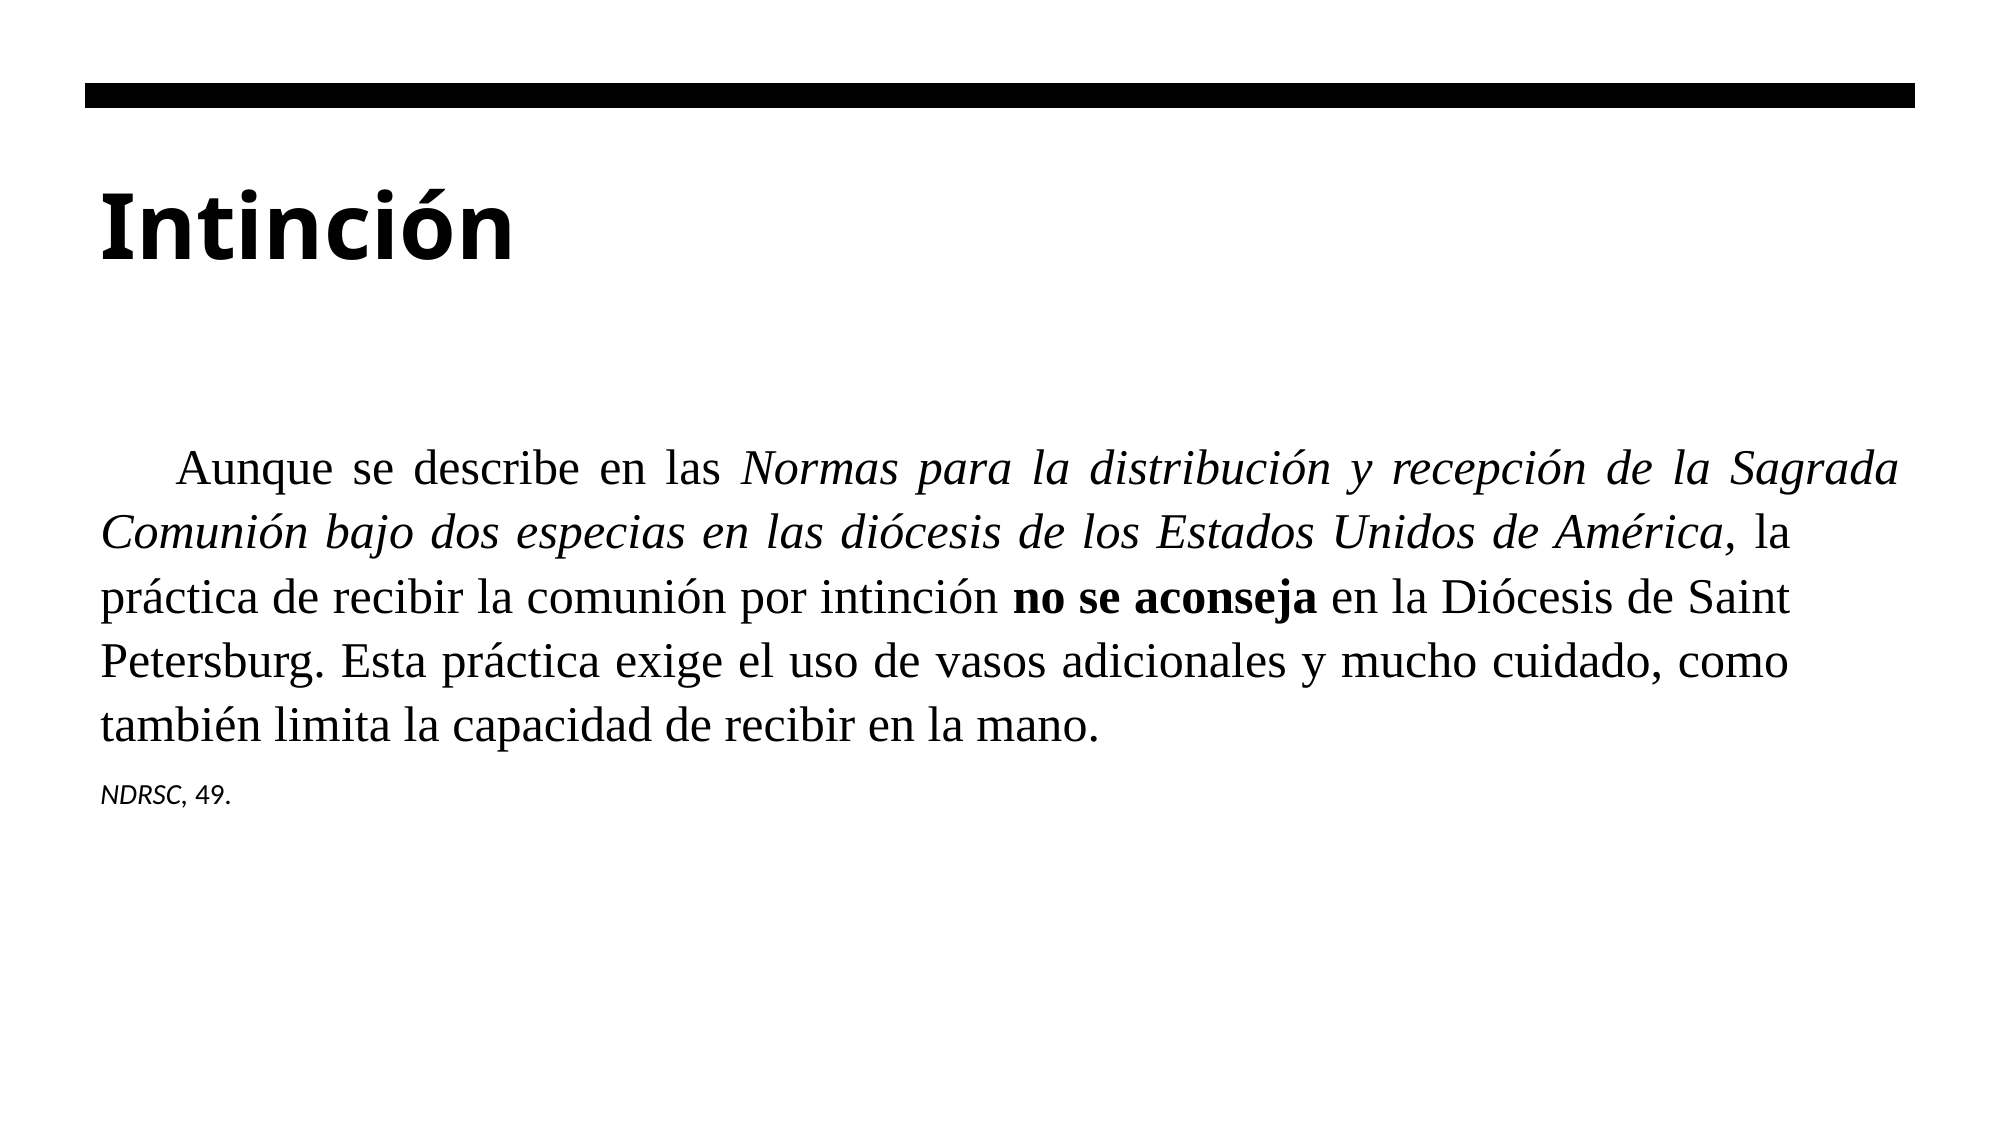

# Intinción
Aunque se describe en las Normas para la distribución y recepción de la Sagrada Comunión bajo dos especias en las diócesis de los Estados Unidos de América, la práctica de recibir la comunión por intinción no se aconseja en la Diócesis de Saint Petersburg. Esta práctica exige el uso de vasos adicionales y mucho cuidado, como también limita la capacidad de recibir en la mano.
NDRSC, 49.